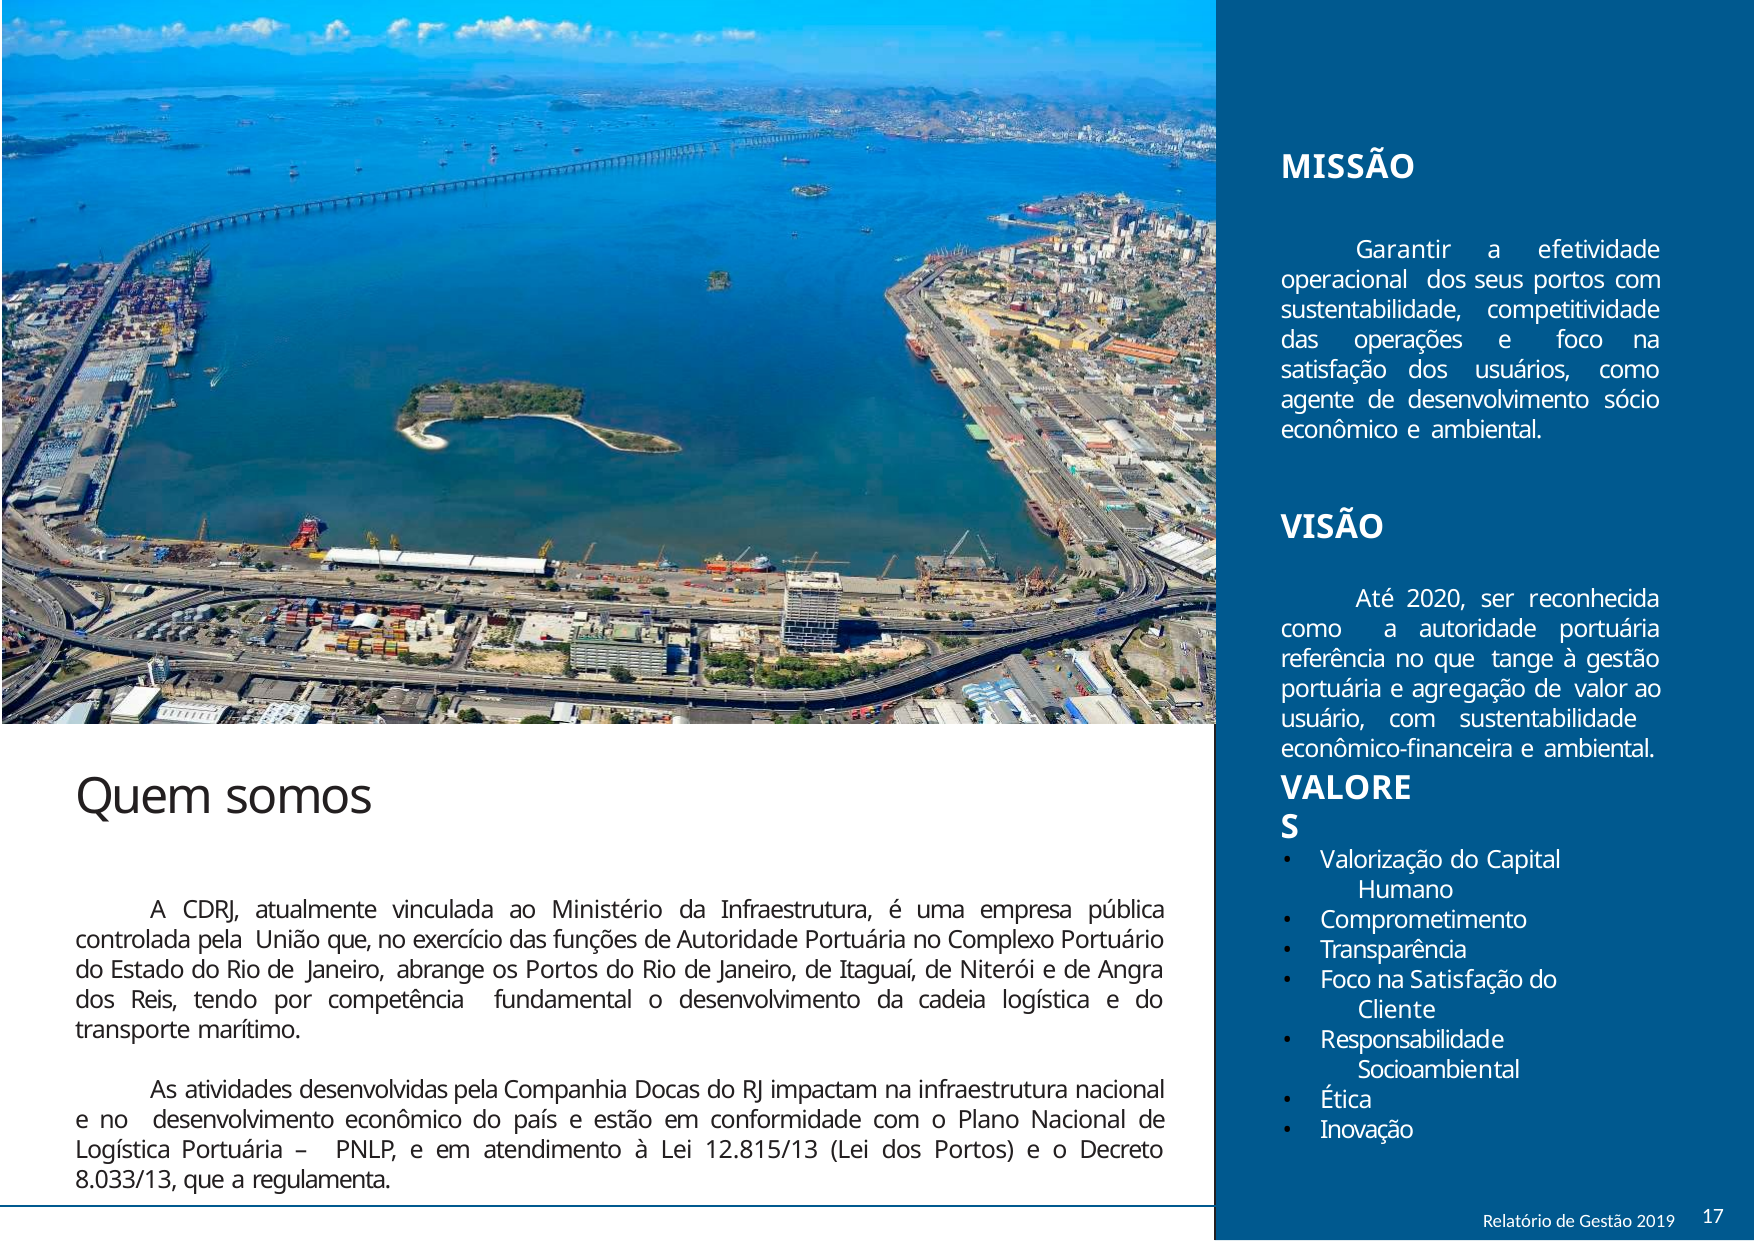

MISSÃO
Garantir a efetividade operacional dos seus portos com sustentabilidade, competitividade das operações e foco na satisfação dos usuários, como agente de desenvolvimento sócio econômico e ambiental.
VISÃO
Até 2020, ser reconhecida como a autoridade portuária referência no que tange à gestão portuária e agregação de valor ao usuário, com sustentabilidade econômico-financeira e ambiental.
Quem somos
A CDRJ, atualmente vinculada ao Ministério da Infraestrutura, é uma empresa pública controlada pela União que, no exercício das funções de Autoridade Portuária no Complexo Portuário do Estado do Rio de Janeiro, abrange os Portos do Rio de Janeiro, de Itaguaí, de Niterói e de Angra dos Reis, tendo por competência fundamental o desenvolvimento da cadeia logística e do transporte marítimo.
As atividades desenvolvidas pela Companhia Docas do RJ impactam na infraestrutura nacional e no desenvolvimento econômico do país e estão em conformidade com o Plano Nacional de Logística Portuária – PNLP, e em atendimento à Lei 12.815/13 (Lei dos Portos) e o Decreto 8.033/13, que a regulamenta.
VALORES
Valorização do Capital Humano
Comprometimento
Transparência
Foco na Satisfação do Cliente
Responsabilidade Socioambiental
Ética
Inovação
17
Relatório de Gestão 2019